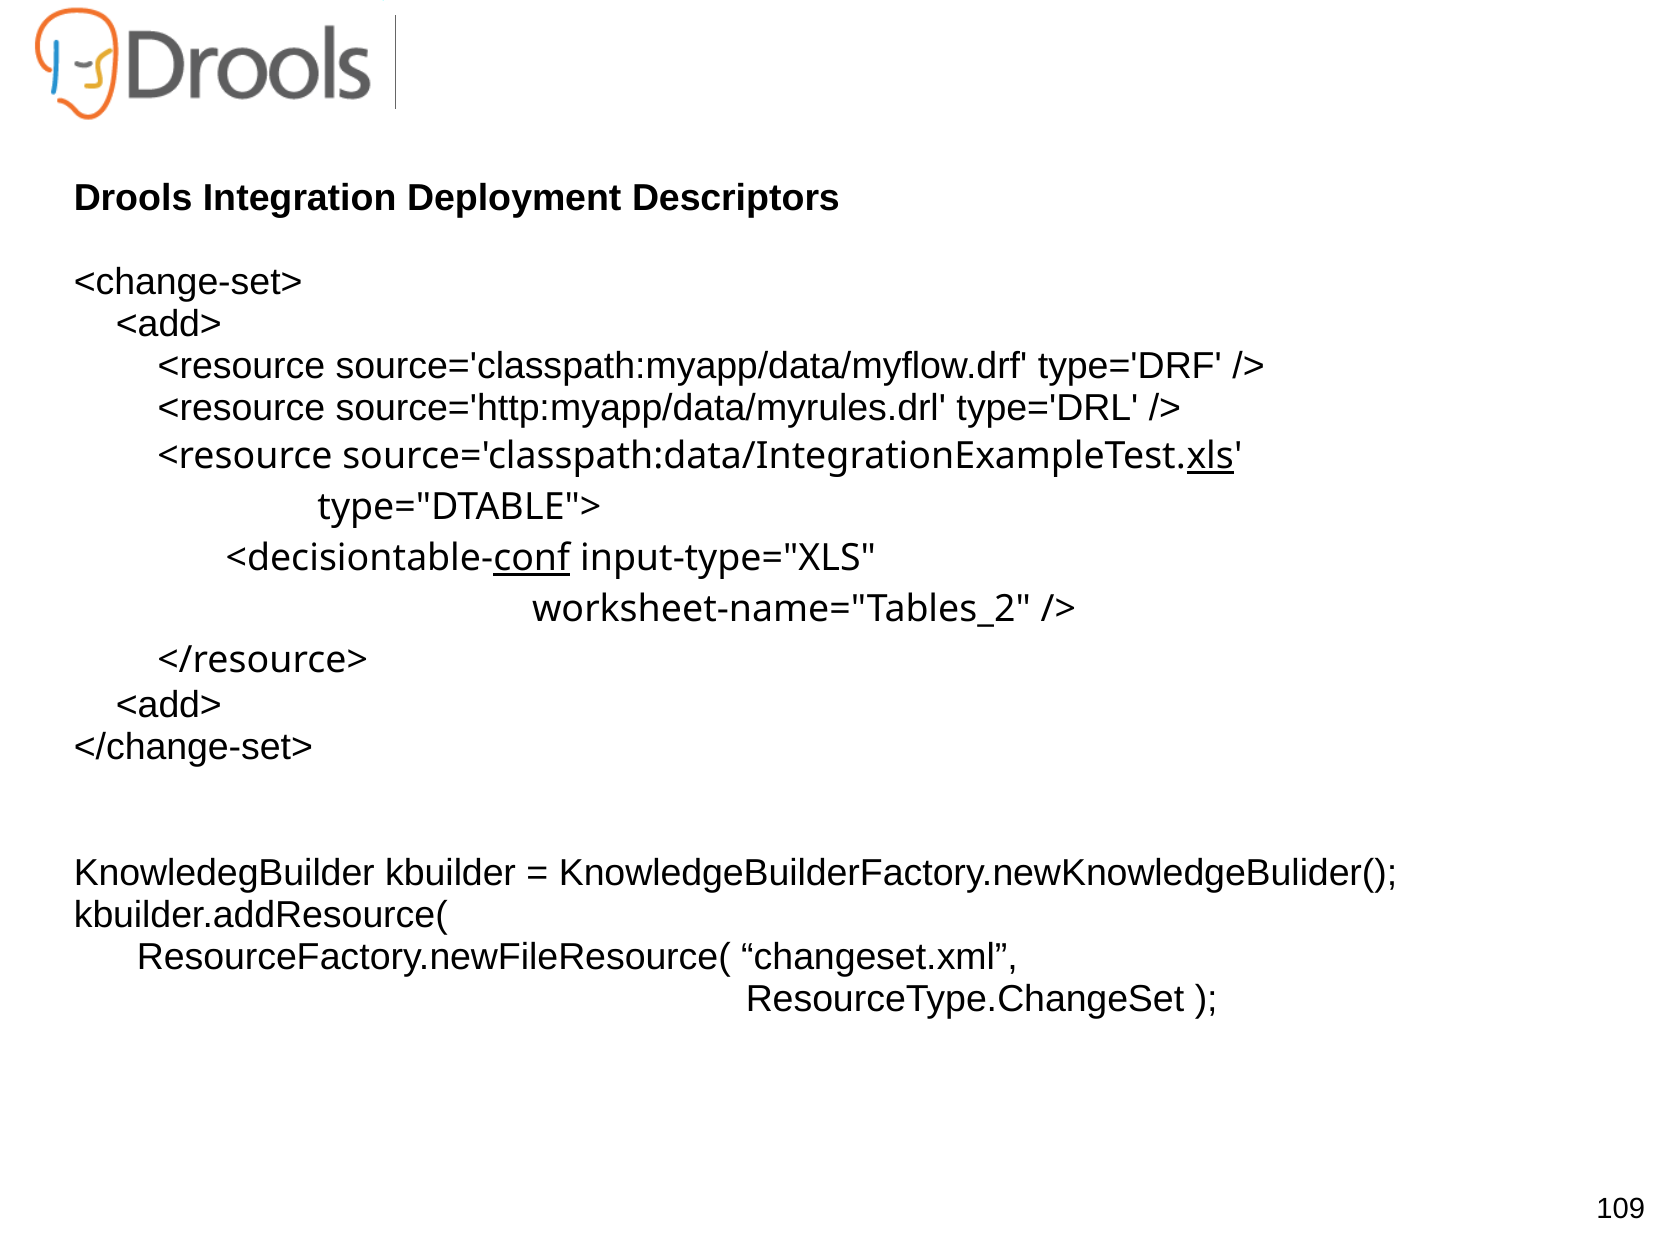

Drools Integration Deployment Descriptors
<change-set>
 <add>
 <resource source='classpath:myapp/data/myflow.drf' type='DRF' />
 <resource source='http:myapp/data/myrules.drl' type='DRL' />
	 <resource source='classpath:data/IntegrationExampleTest.xls'
 type="DTABLE">
	 <decisiontable-conf input-type="XLS"
 worksheet-name="Tables_2" />
	 </resource>
 <add>
</change-set>
KnowledegBuilder kbuilder = KnowledgeBuilderFactory.newKnowledgeBulider();
kbuilder.addResource(
 ResourceFactory.newFileResource( “changeset.xml”,
 ResourceType.ChangeSet );